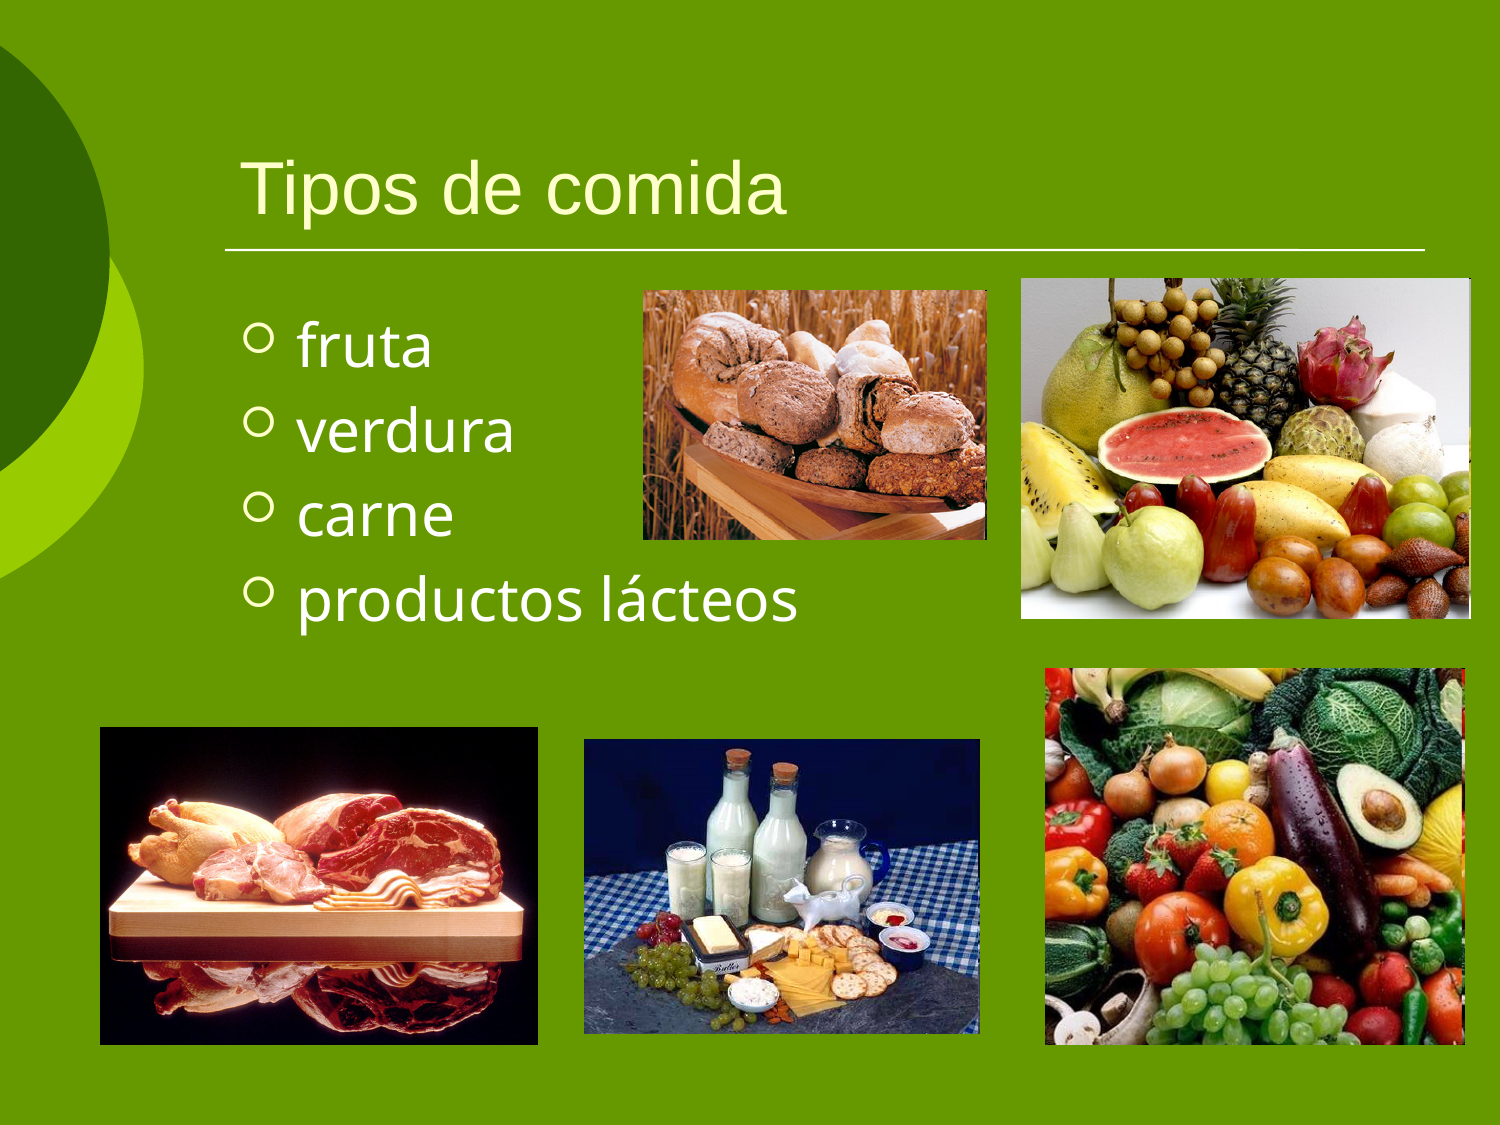

# Tipos de comida
fruta
verdura
carne
productos lácteos